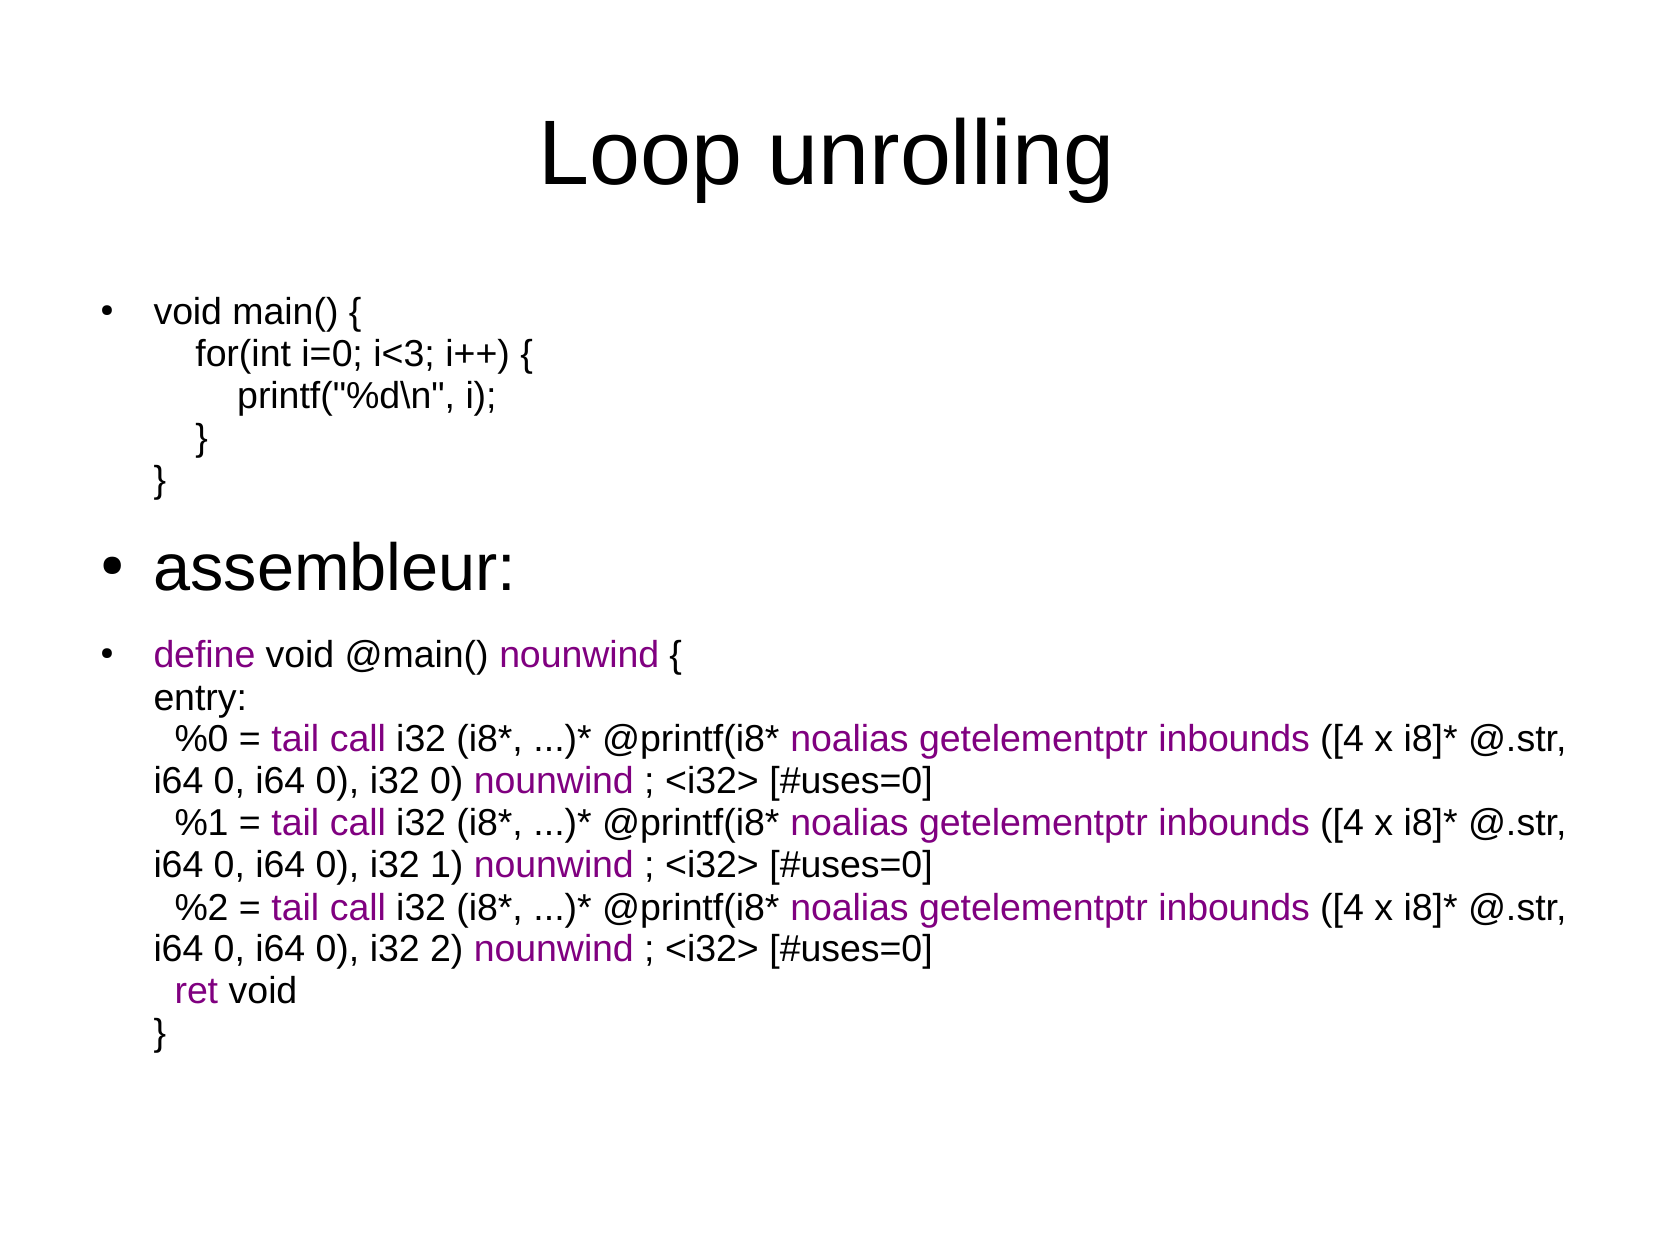

# Loop unrolling
void main() {
 for(int i=0; i<3; i++) {
 printf("%d\n", i);
 }
}
assembleur:
define void @main() nounwind {
entry:
 %0 = tail call i32 (i8*, ...)* @printf(i8* noalias getelementptr inbounds ([4 x i8]* @.str, i64 0, i64 0), i32 0) nounwind ; <i32> [#uses=0]
 %1 = tail call i32 (i8*, ...)* @printf(i8* noalias getelementptr inbounds ([4 x i8]* @.str, i64 0, i64 0), i32 1) nounwind ; <i32> [#uses=0]
 %2 = tail call i32 (i8*, ...)* @printf(i8* noalias getelementptr inbounds ([4 x i8]* @.str, i64 0, i64 0), i32 2) nounwind ; <i32> [#uses=0]
 ret void
}